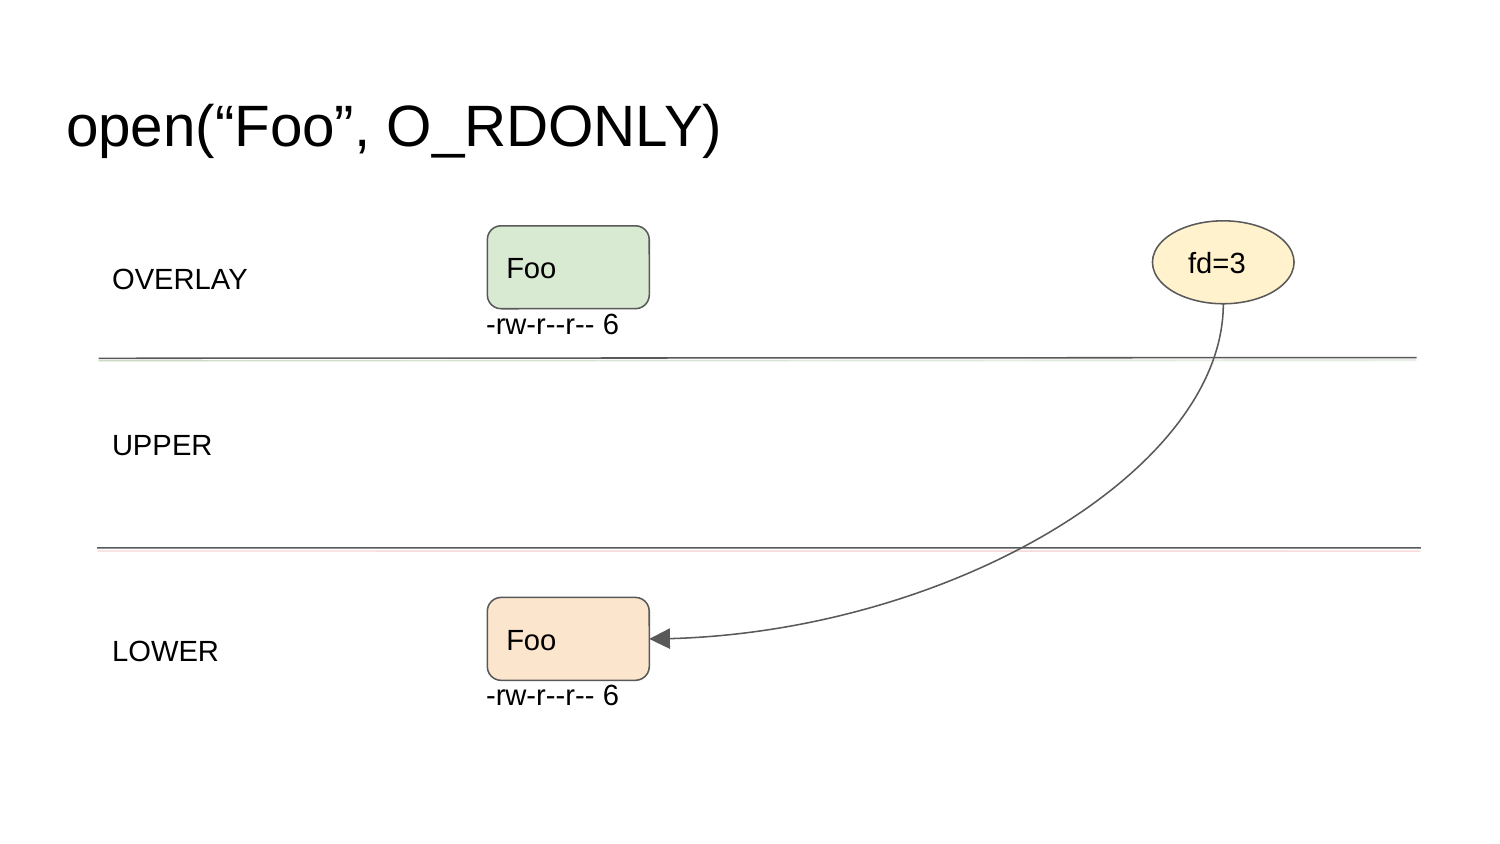

# open(“Foo”, O_RDONLY)
fd=3
Foo
OVERLAY
-rw-r--r-- 6
UPPER
Foo
LOWER
-rw-r--r-- 6